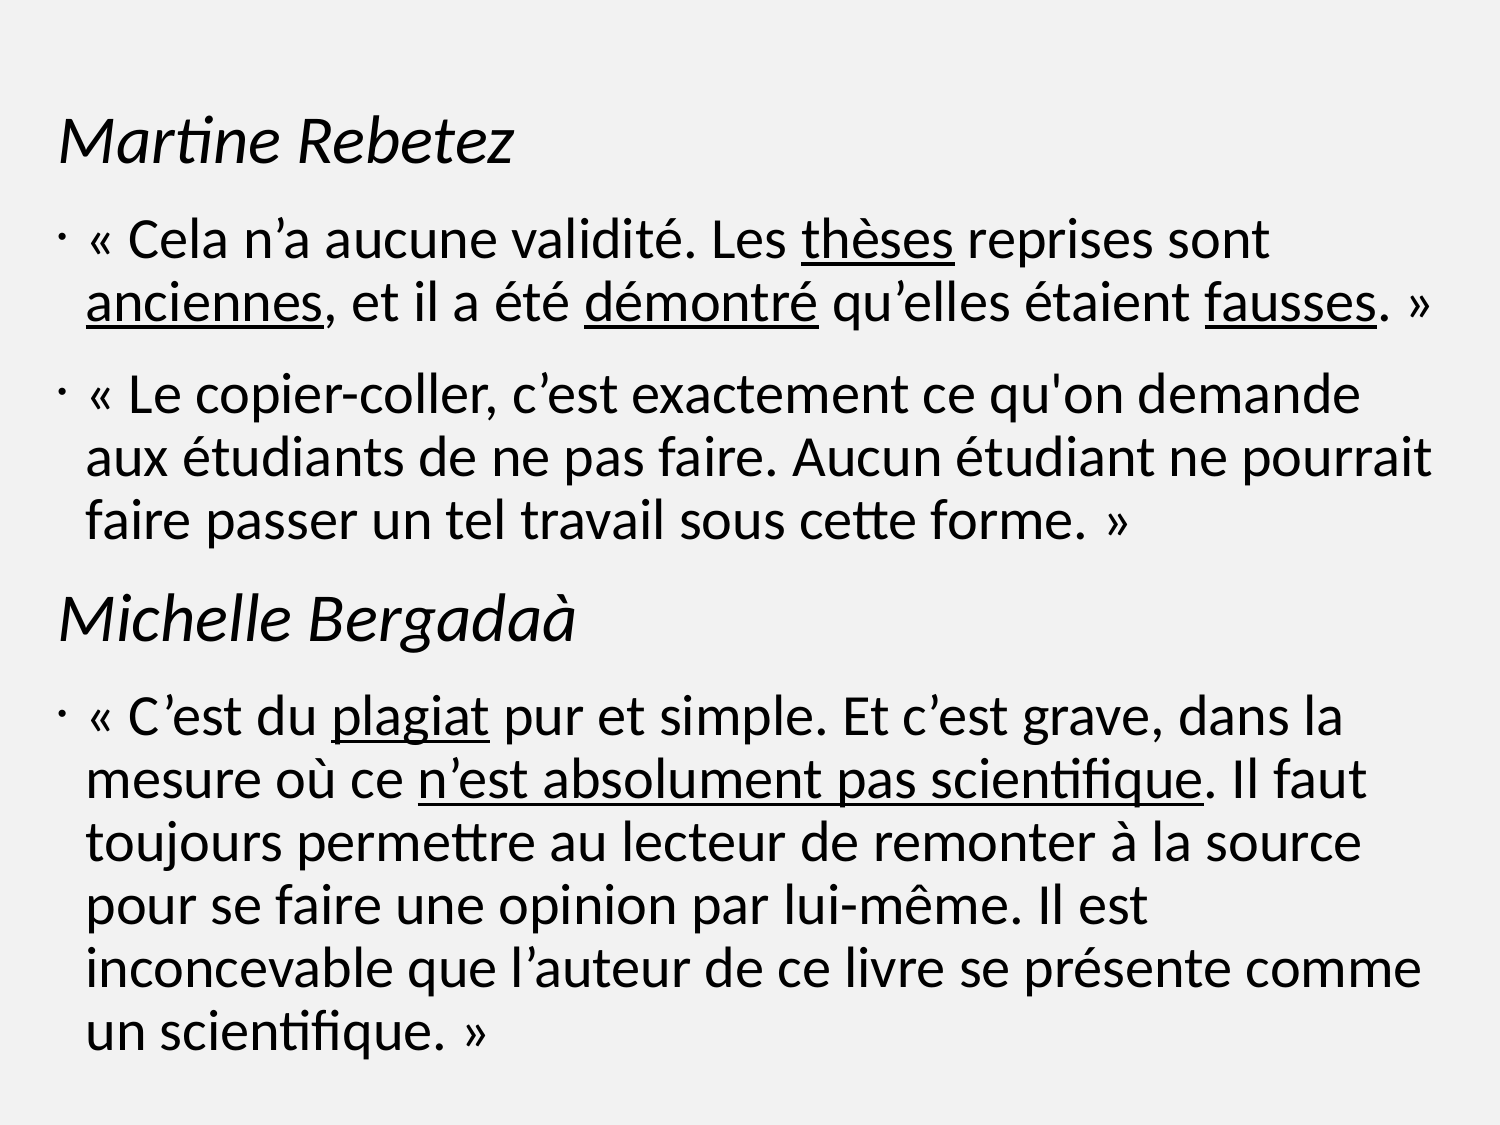

# Martine Rebetez
« Cela n’a aucune validité. Les thèses reprises sont anciennes, et il a été démontré qu’elles étaient fausses. »
« Le copier-coller, c’est exactement ce qu'on demande aux étudiants de ne pas faire. Aucun étudiant ne pourrait faire passer un tel travail sous cette forme. »
Michelle Bergadaà
« C’est du plagiat pur et simple. Et c’est grave, dans la mesure où ce n’est absolument pas scientifique. Il faut toujours permettre au lecteur de remonter à la source pour se faire une opinion par lui-même. Il est inconcevable que l’auteur de ce livre se présente comme un scientifique. »